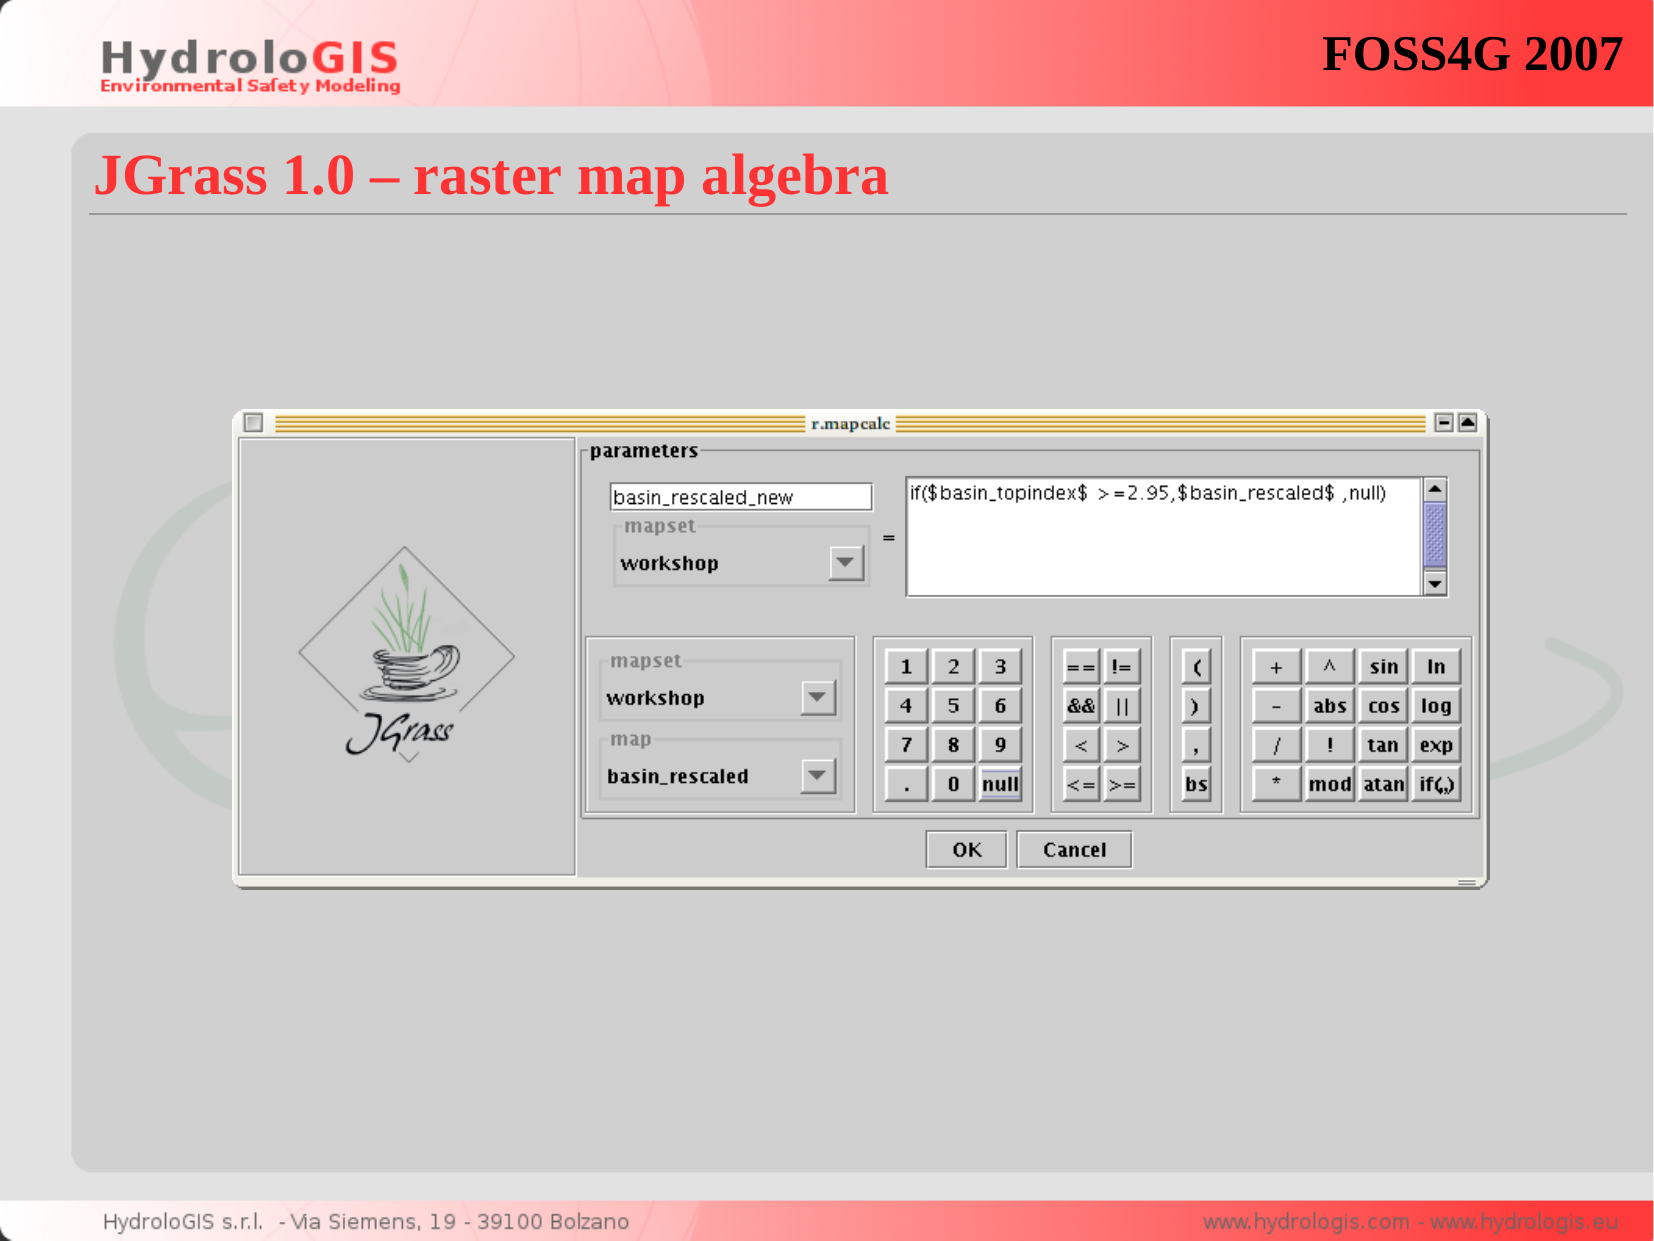

# JGrass 1.0 – raster map algebra